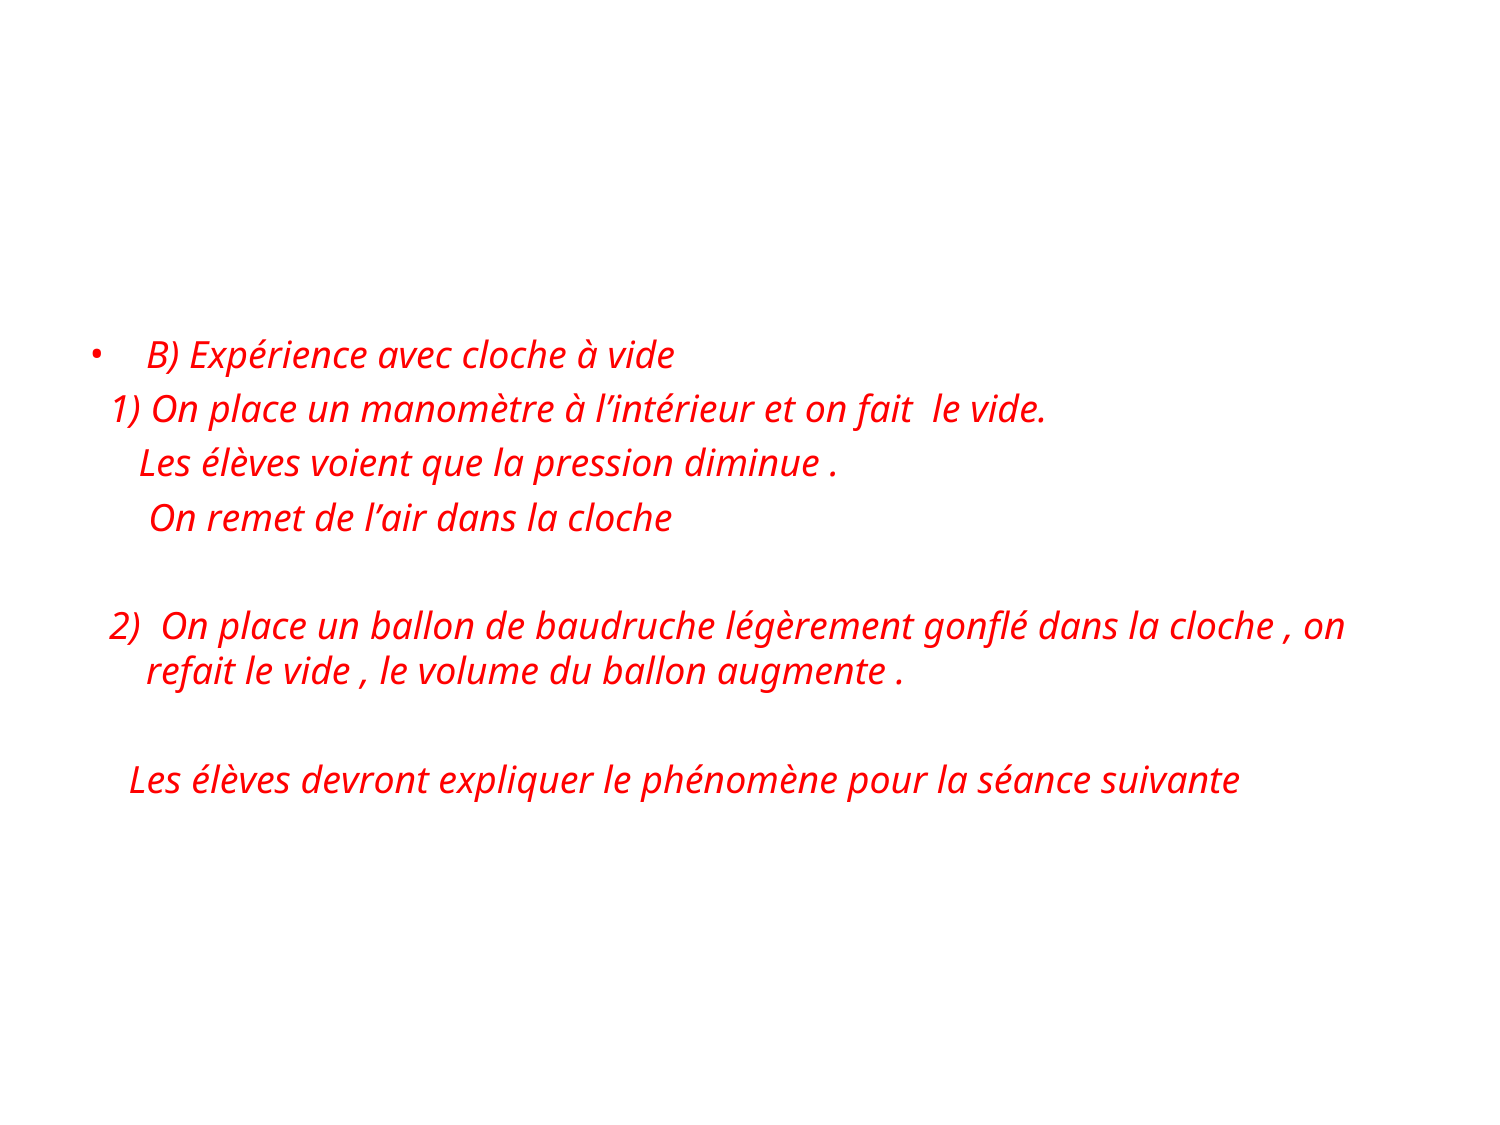

# B) Expérience avec cloche à vide
 1) On place un manomètre à l’intérieur et on fait  le vide.
 Les élèves voient que la pression diminue .
 On remet de l’air dans la cloche
 2) On place un ballon de baudruche légèrement gonflé dans la cloche , on refait le vide , le volume du ballon augmente .
 Les élèves devront expliquer le phénomène pour la séance suivante